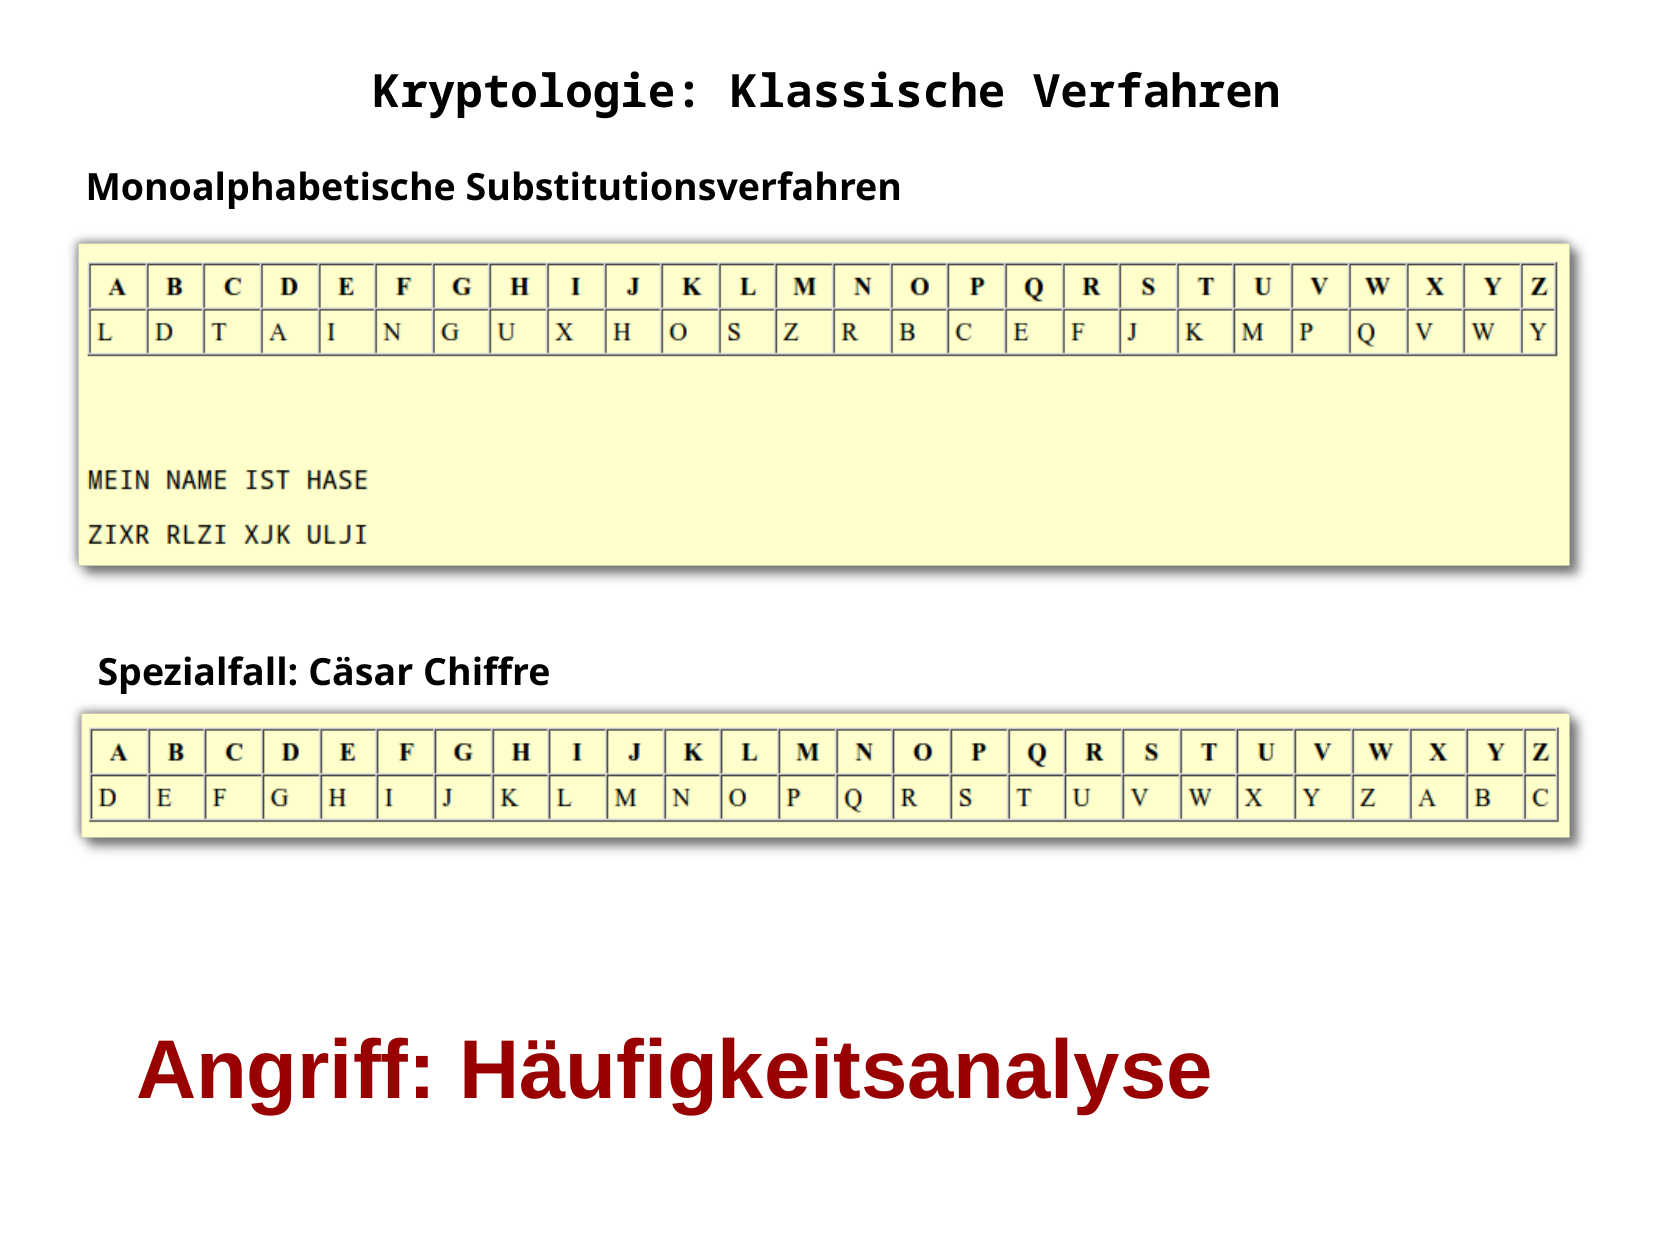

# Kryptologie: Klassische Verfahren
Monoalphabetische Substitutionsverfahren
Spezialfall: Cäsar Chiffre
Angriff: Häufigkeitsanalyse